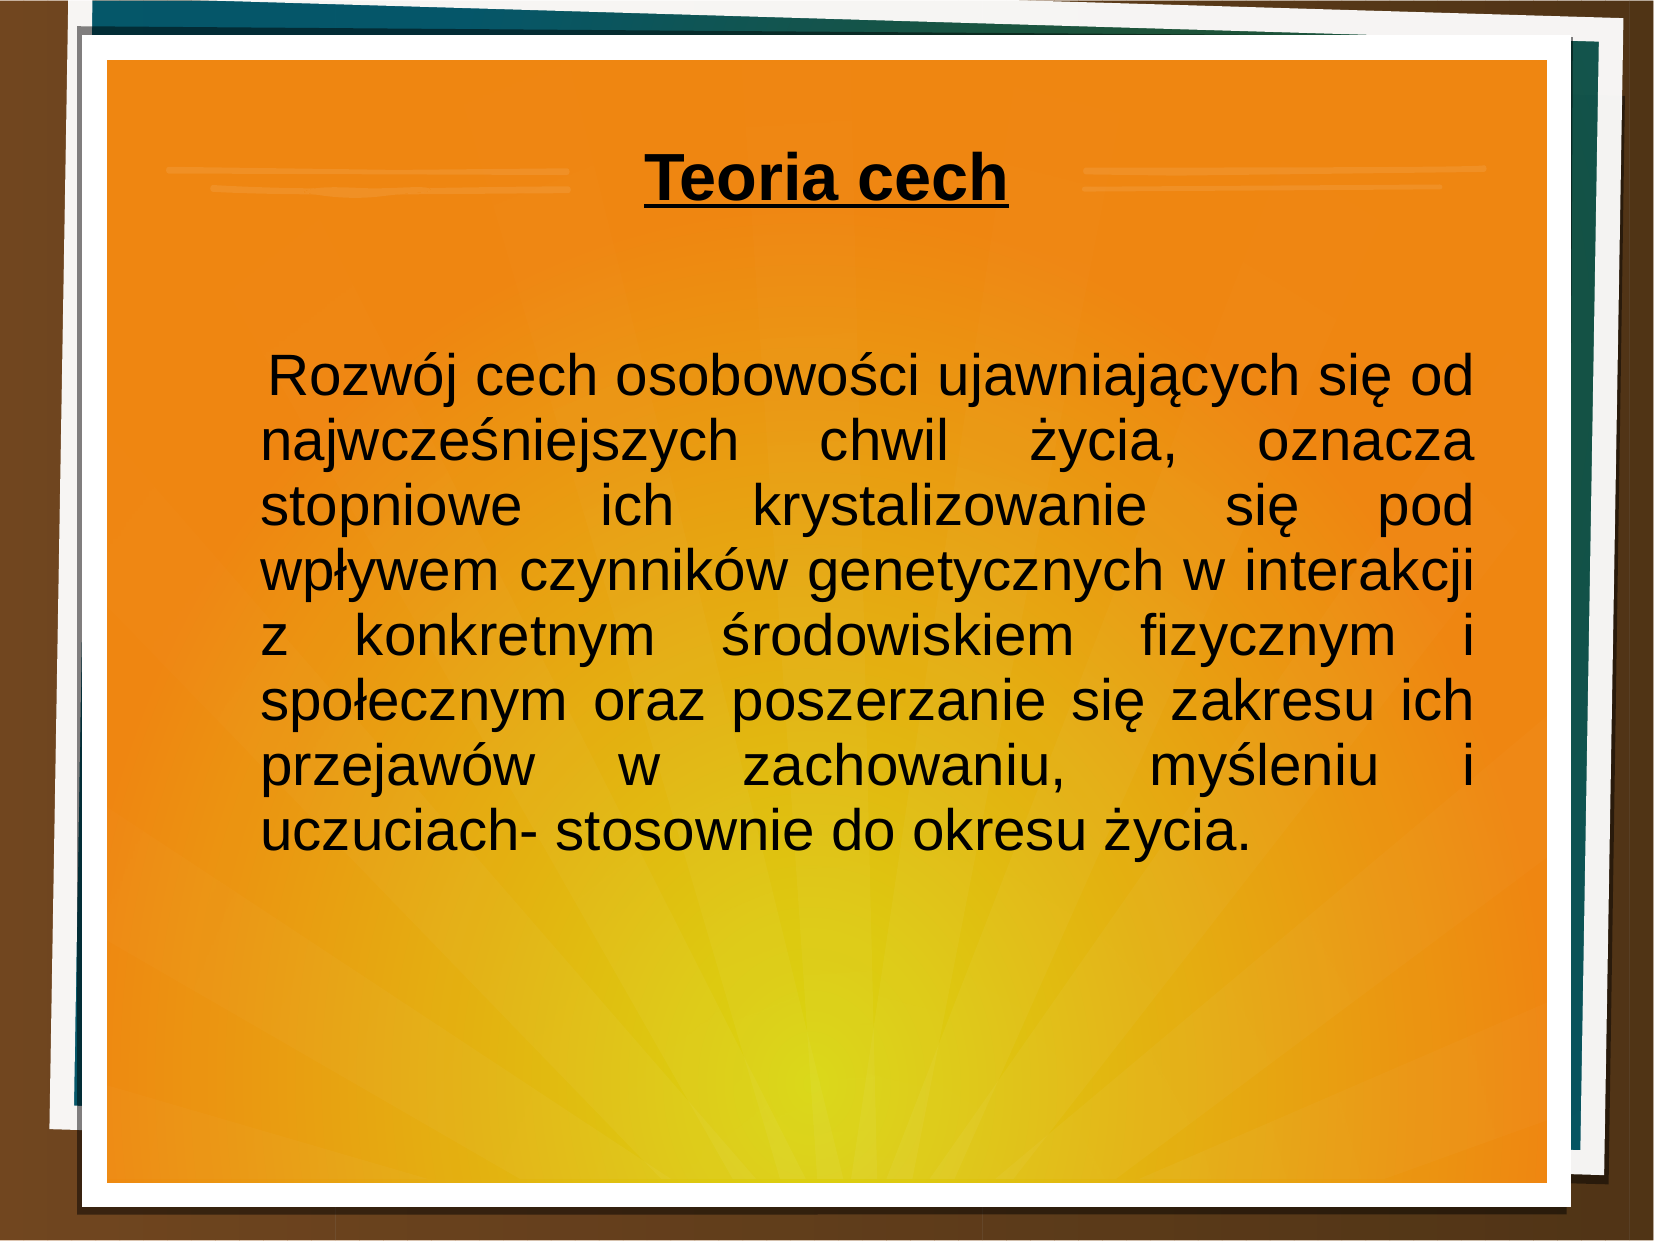

# Teoria cech
 Rozwój cech osobowości ujawniających się od najwcześniejszych chwil życia, oznacza stopniowe ich krystalizowanie się pod wpływem czynników genetycznych w interakcji z konkretnym środowiskiem fizycznym i społecznym oraz poszerzanie się zakresu ich przejawów w zachowaniu, myśleniu i uczuciach- stosownie do okresu życia.